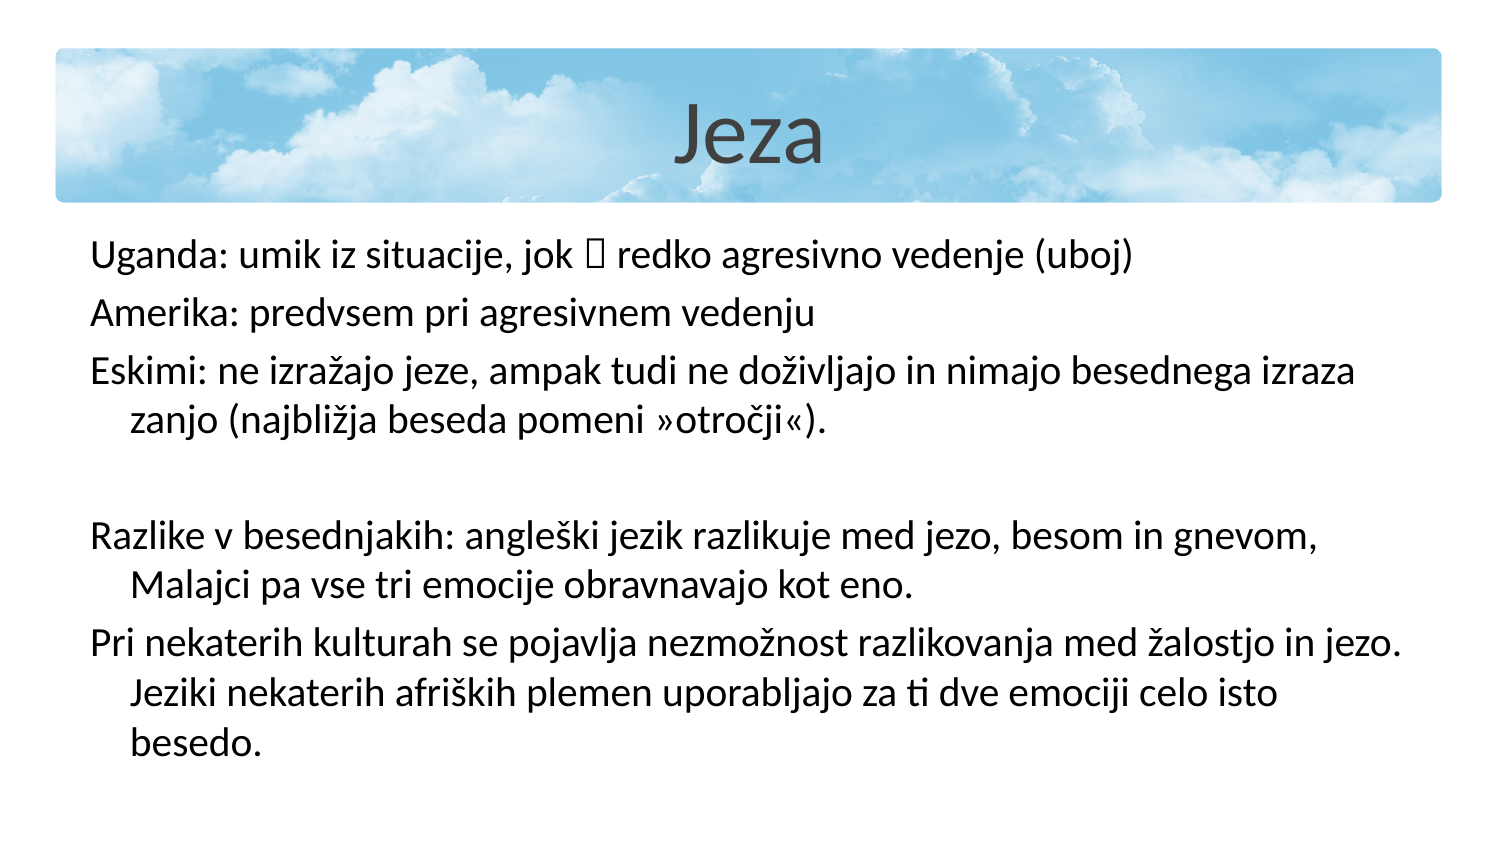

# Jeza
Uganda: umik iz situacije, jok  redko agresivno vedenje (uboj)
Amerika: predvsem pri agresivnem vedenju
Eskimi: ne izražajo jeze, ampak tudi ne doživljajo in nimajo besednega izraza zanjo (najbližja beseda pomeni »otročji«).
Razlike v besednjakih: angleški jezik razlikuje med jezo, besom in gnevom, Malajci pa vse tri emocije obravnavajo kot eno.
Pri nekaterih kulturah se pojavlja nezmožnost razlikovanja med žalostjo in jezo. Jeziki nekaterih afriških plemen uporabljajo za ti dve emociji celo isto besedo.